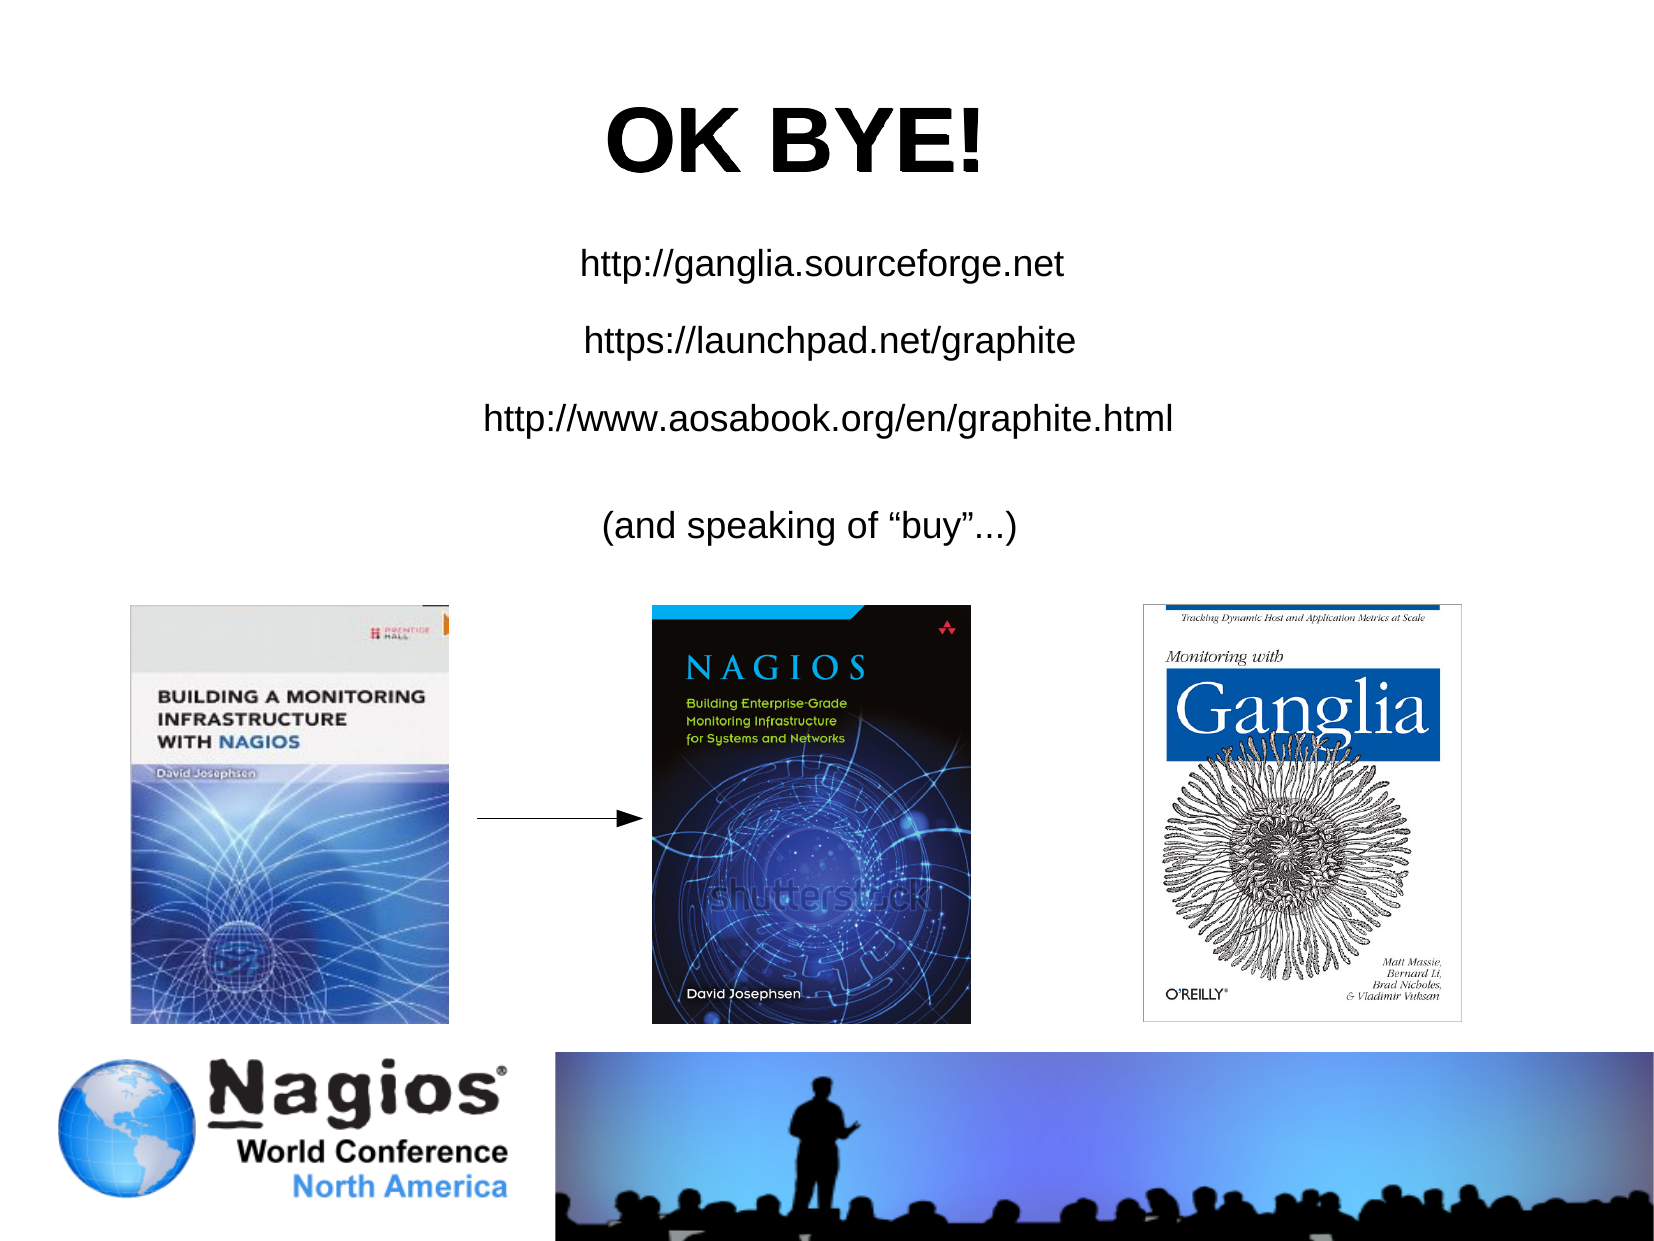

# OK BYE!
http://ganglia.sourceforge.net
https://launchpad.net/graphite
http://www.aosabook.org/en/graphite.html
(and speaking of “buy”...)
2011
Nagios World Conference
16